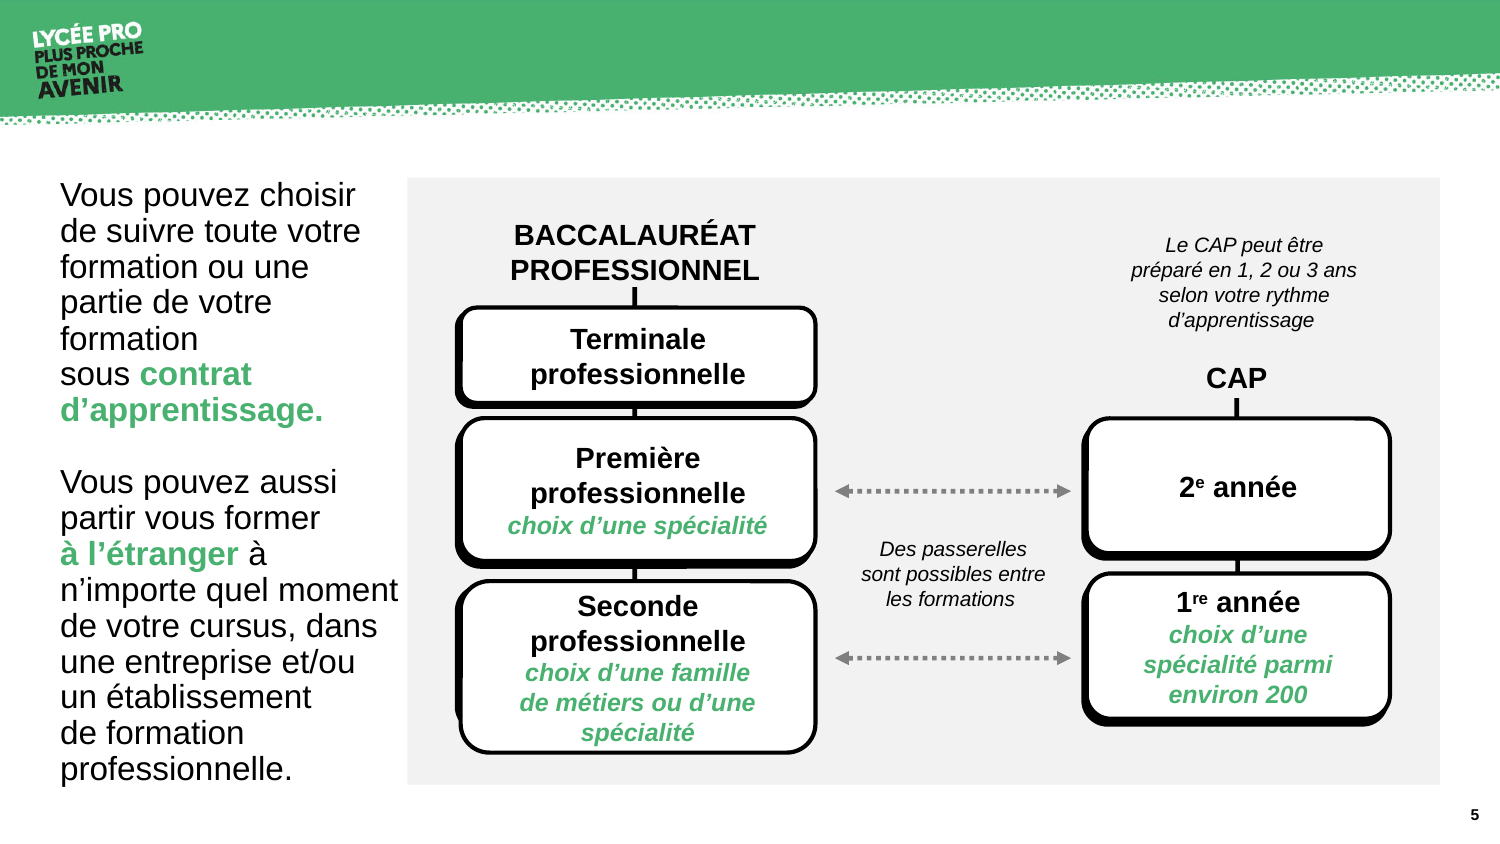

# Vous pouvez choisir de suivre toute votre formation ou une partie de votre formation sous contrat d’apprentissage.   Vous pouvez aussi partir vous former à l’étranger à n’importe quel moment de votre cursus, dans une entreprise et/ou un établissement de formation professionnelle.
BACCALAURÉAT
PROFESSIONNEL
Le CAP peut être préparé en 1, 2 ou 3 ans selon votre rythme d’apprentissage
Terminale
professionnelle
CAP
Première
professionnelle
choix d’une spécialité
2e année
Des passerelles
sont possibles entre les formations
1re année
choix d’une spécialité parmi environ 200
Seconde
professionnelle
choix d’une famille
de métiers ou d’une spécialité